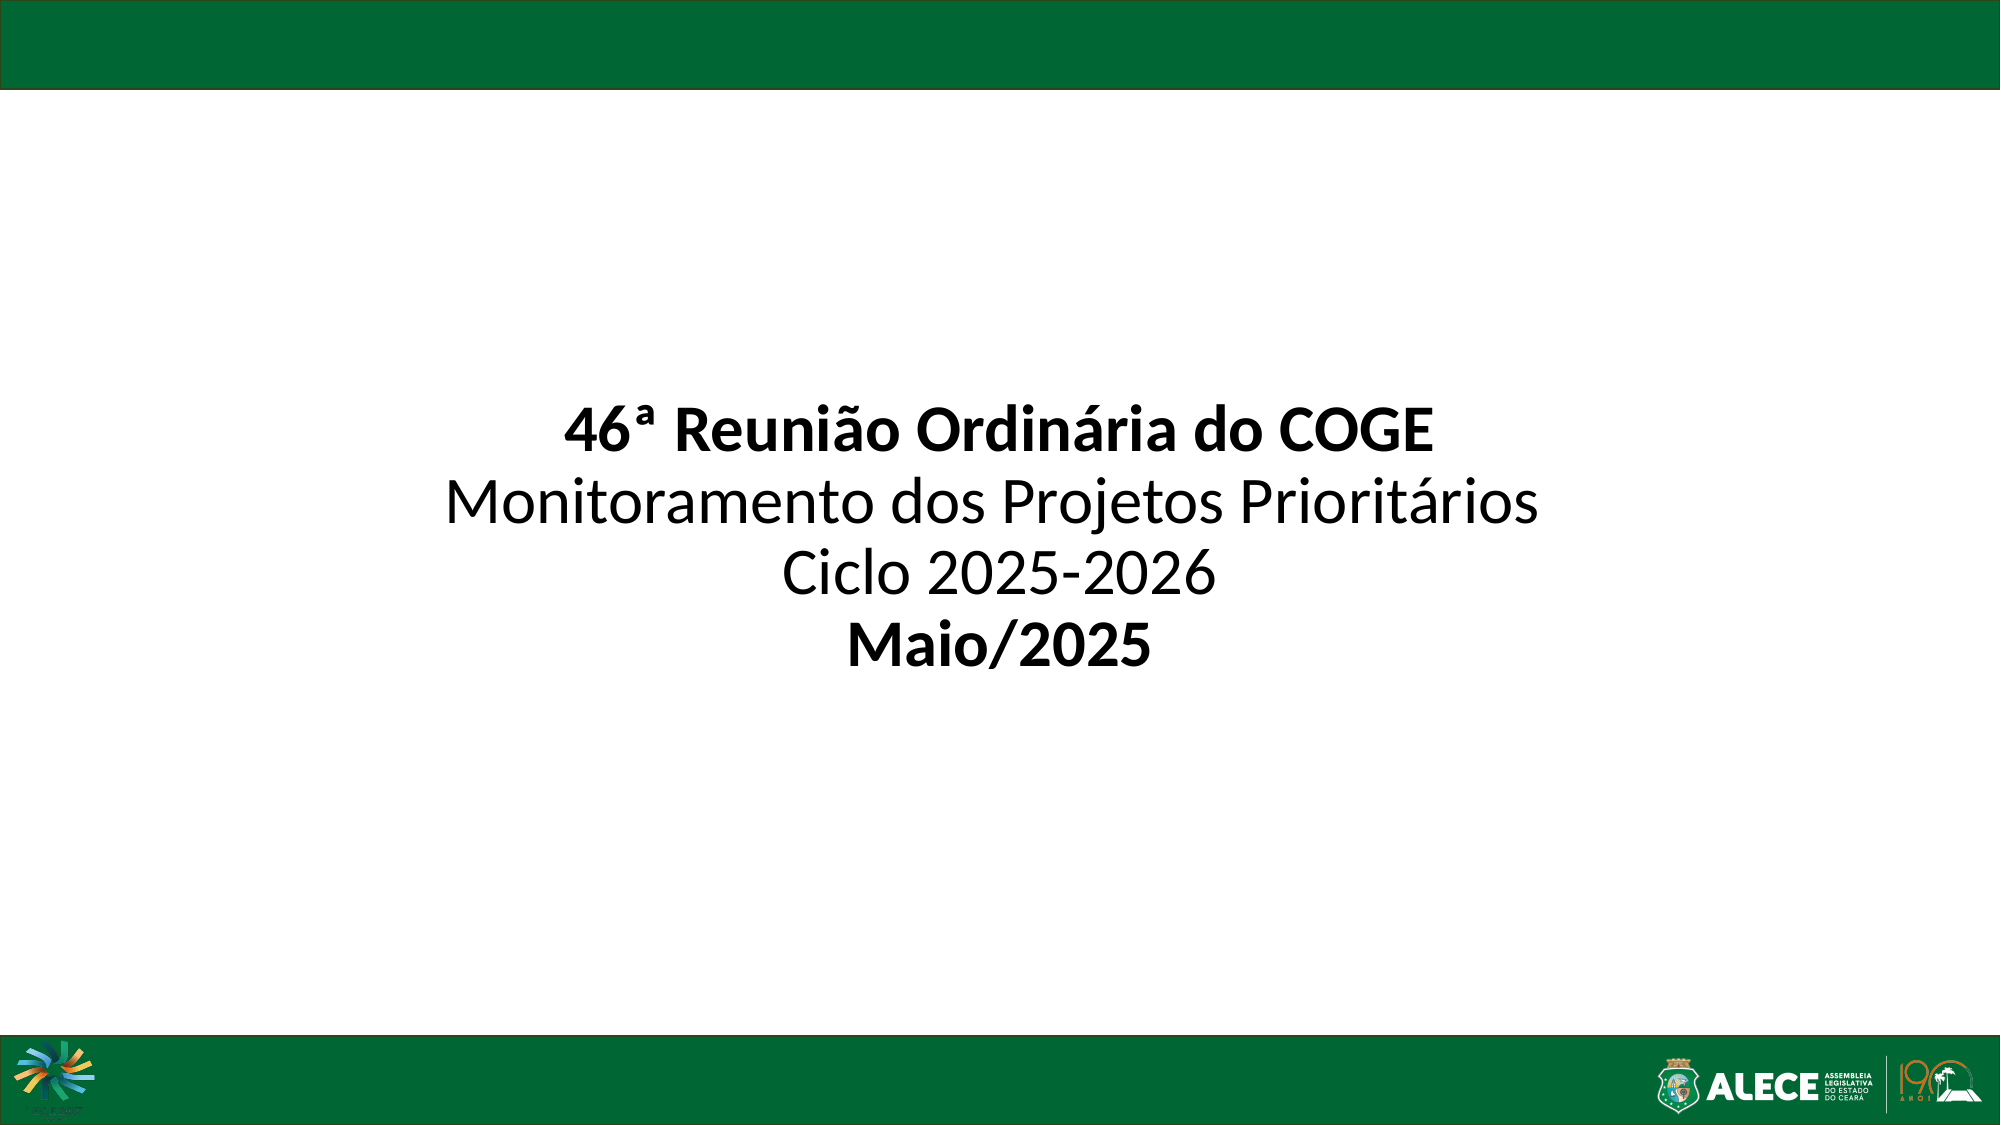

# 46ª Reunião Ordinária do COGE Monitoramento dos Projetos Prioritários Ciclo 2025-2026 Maio/2025​